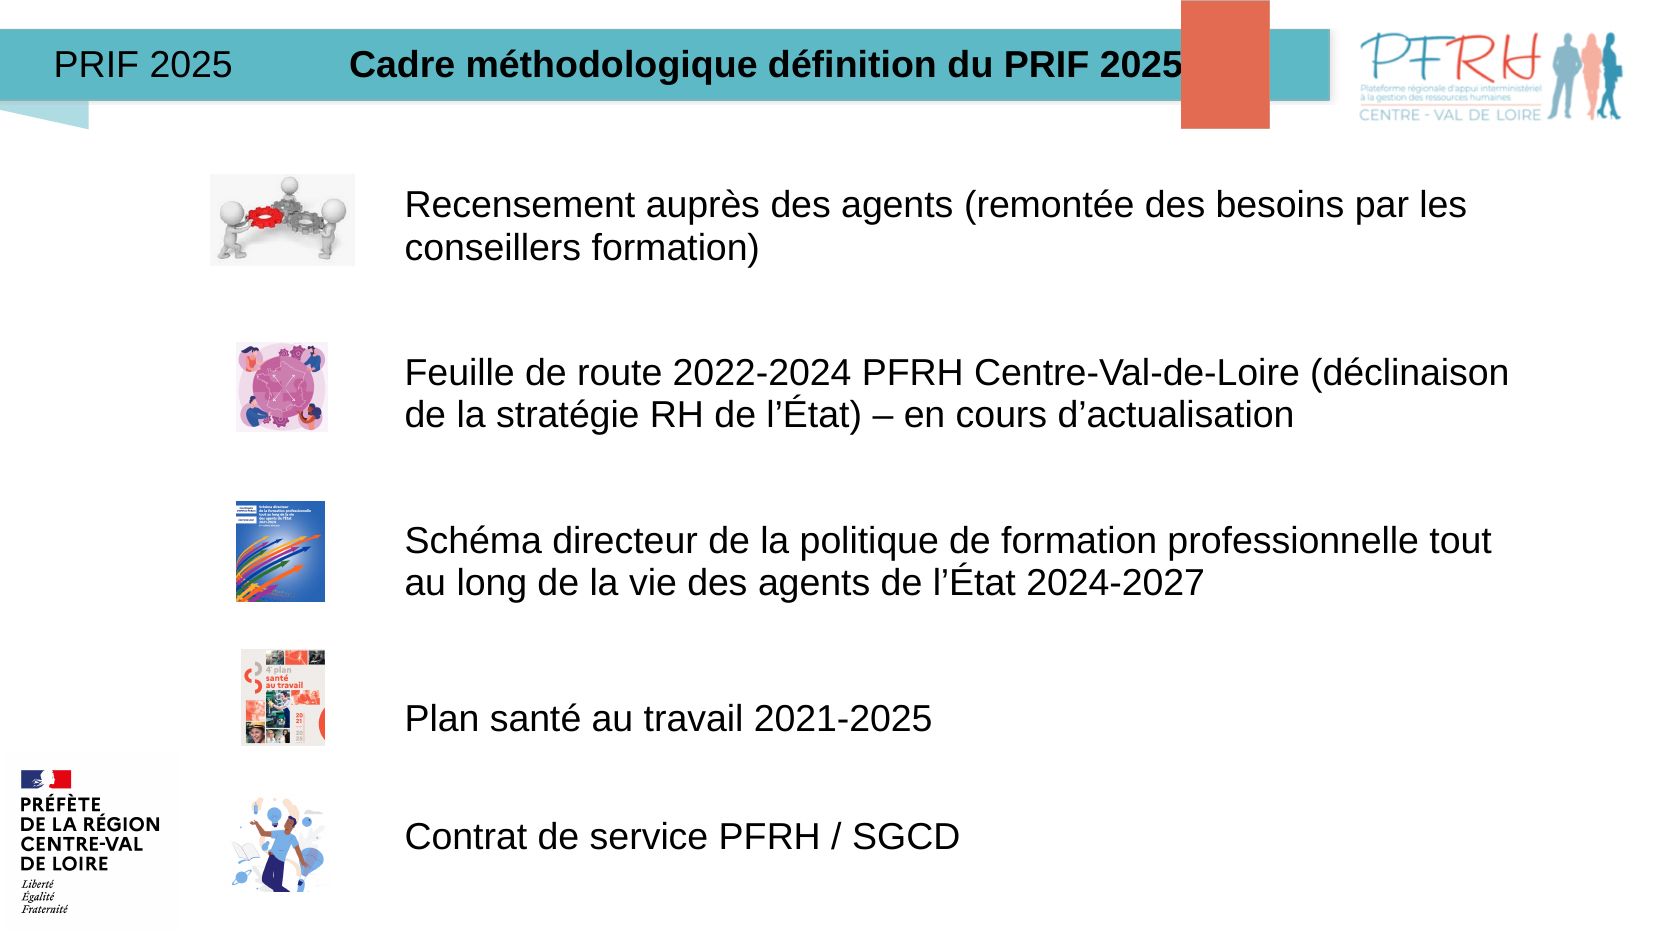

PRIF 2025		Cadre méthodologique définition du PRIF 2025
Recensement auprès des agents (remontée des besoins par les conseillers formation)
Feuille de route 2022-2024 PFRH Centre-Val-de-Loire (déclinaison de la stratégie RH de l’État) – en cours d’actualisation
Schéma directeur de la politique de formation professionnelle tout au long de la vie des agents de l’État 2024-2027
Plan santé au travail 2021-2025
Contrat de service PFRH / SGCD